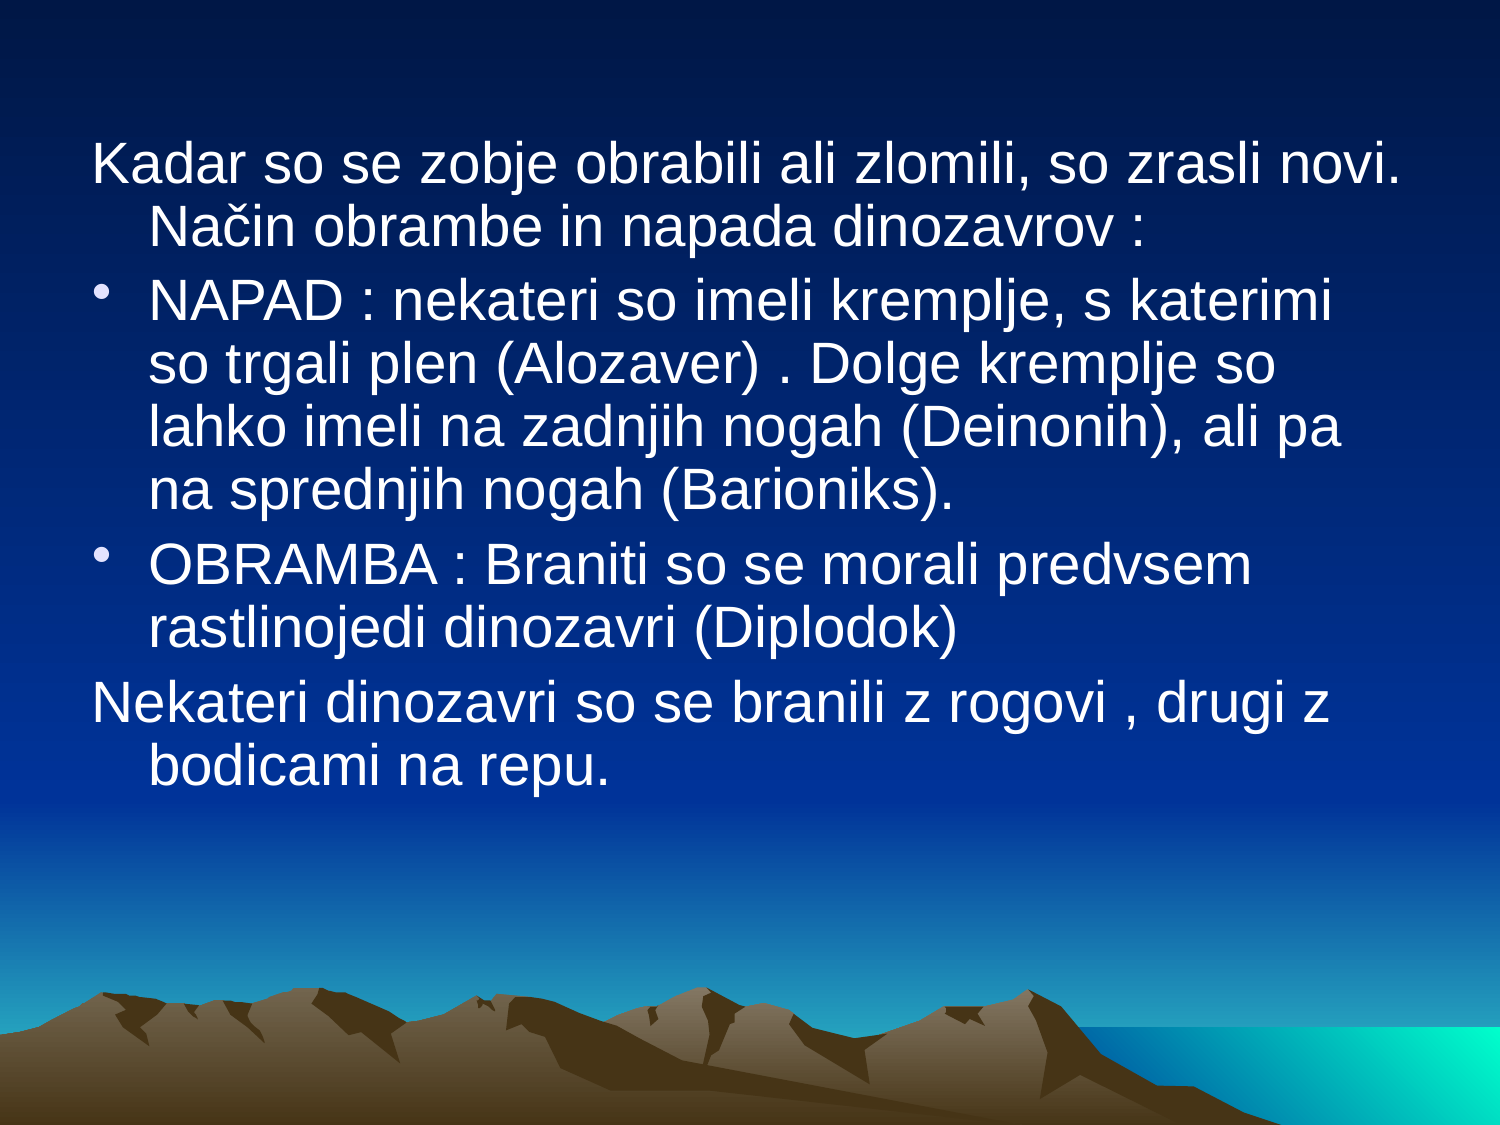

# Kadar so se zobje obrabili ali zlomili, so zrasli novi. Način obrambe in napada dinozavrov :
NAPAD : nekateri so imeli kremplje, s katerimi so trgali plen (Alozaver) . Dolge kremplje so lahko imeli na zadnjih nogah (Deinonih), ali pa na sprednjih nogah (Barioniks).
OBRAMBA : Braniti so se morali predvsem rastlinojedi dinozavri (Diplodok)
Nekateri dinozavri so se branili z rogovi , drugi z bodicami na repu.